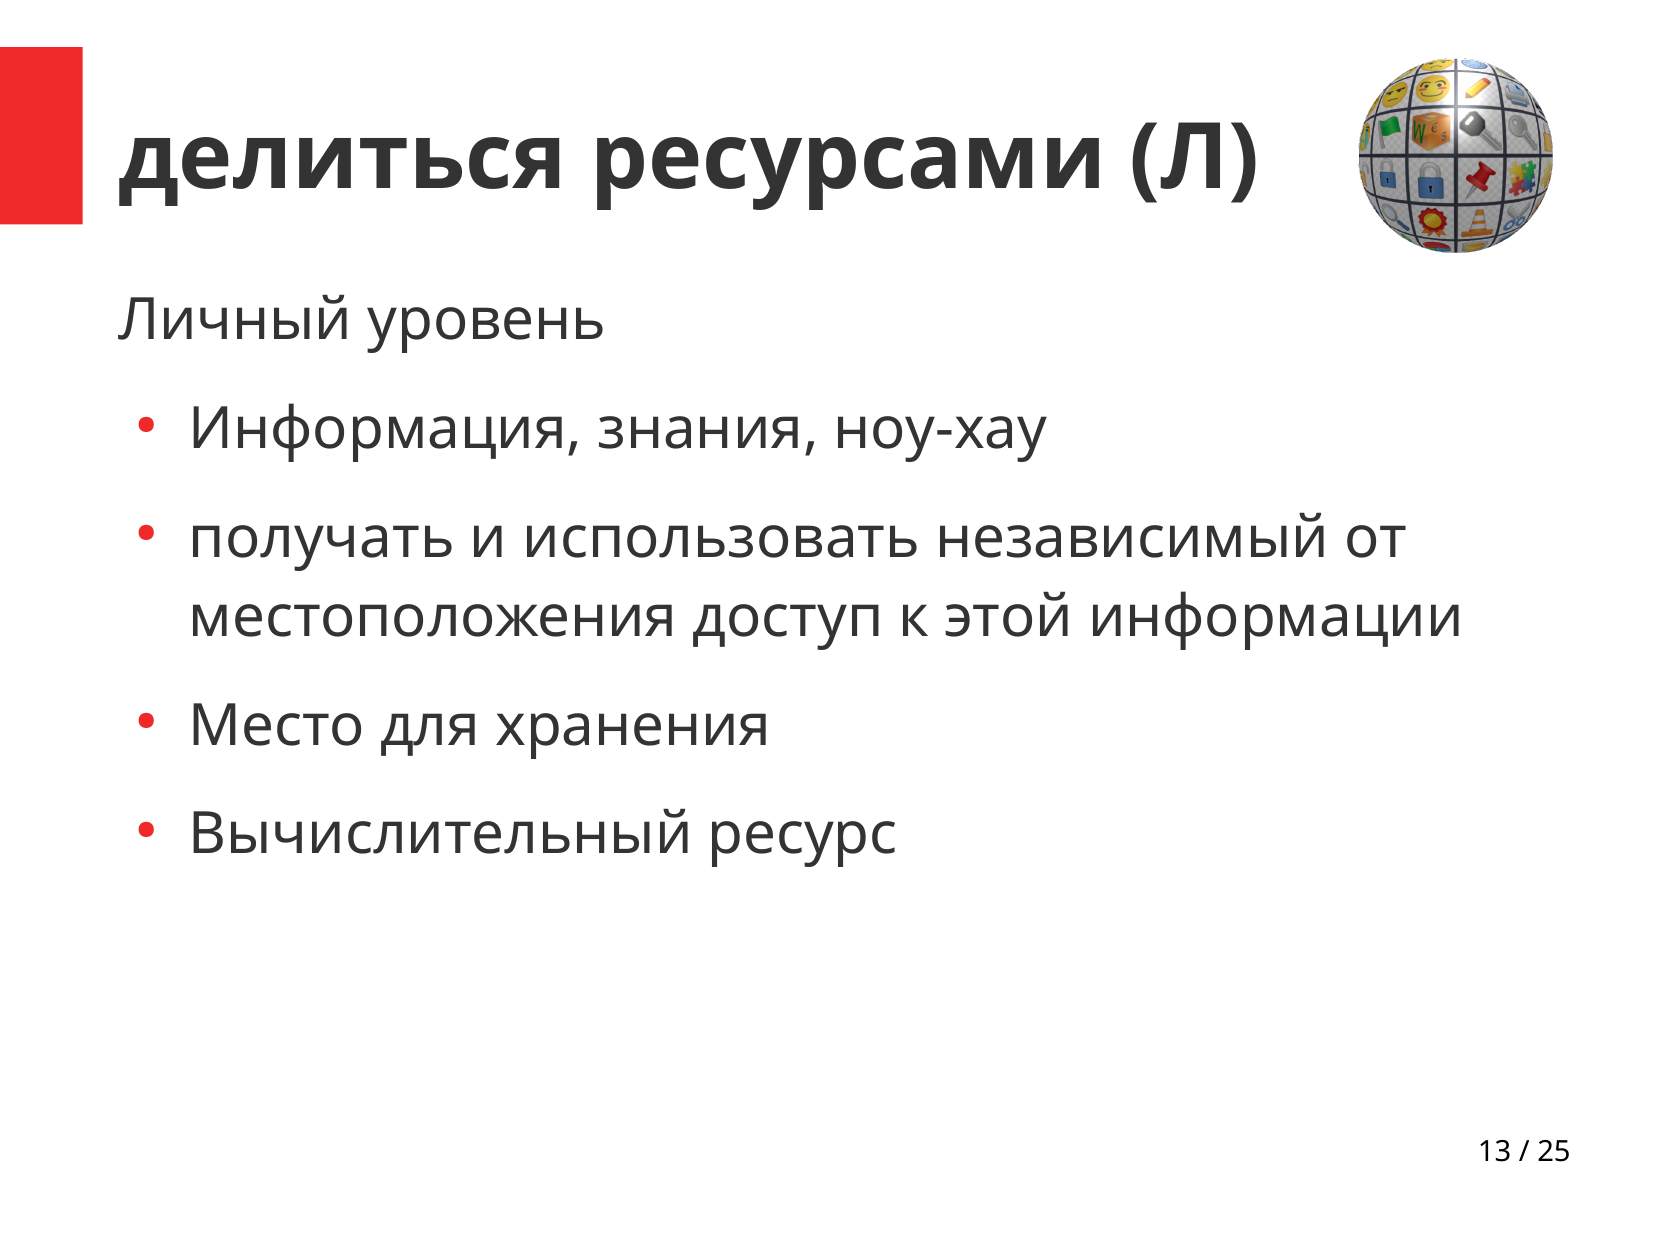

# делиться ресурсами (Л)
Личный уровень
Информация, знания, ноу-хау
получать и использовать независимый от местоположения доступ к этой информации
Место для хранения
Вычислительный ресурс
13